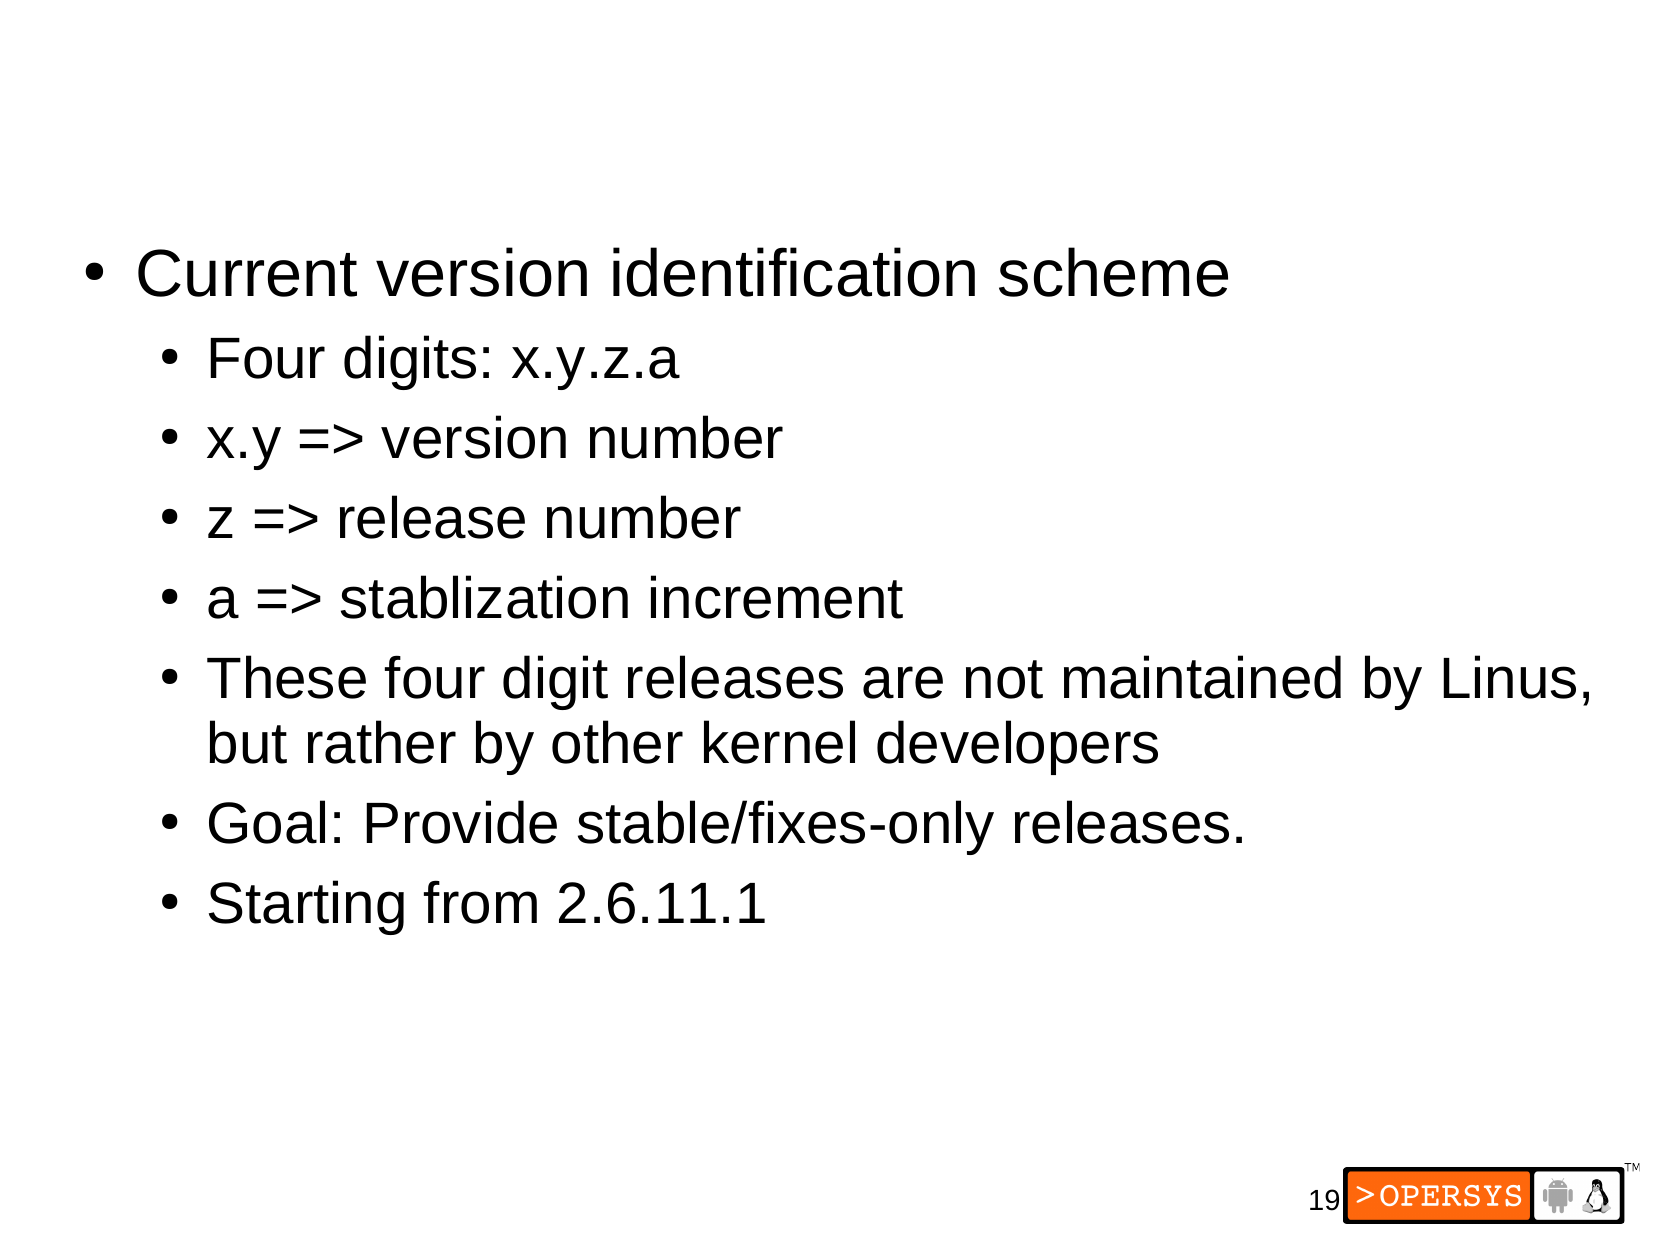

# Current version identification scheme
Four digits: x.y.z.a
x.y => version number
z => release number
a => stablization increment
These four digit releases are not maintained by Linus, but rather by other kernel developers
Goal: Provide stable/fixes-only releases.
Starting from 2.6.11.1